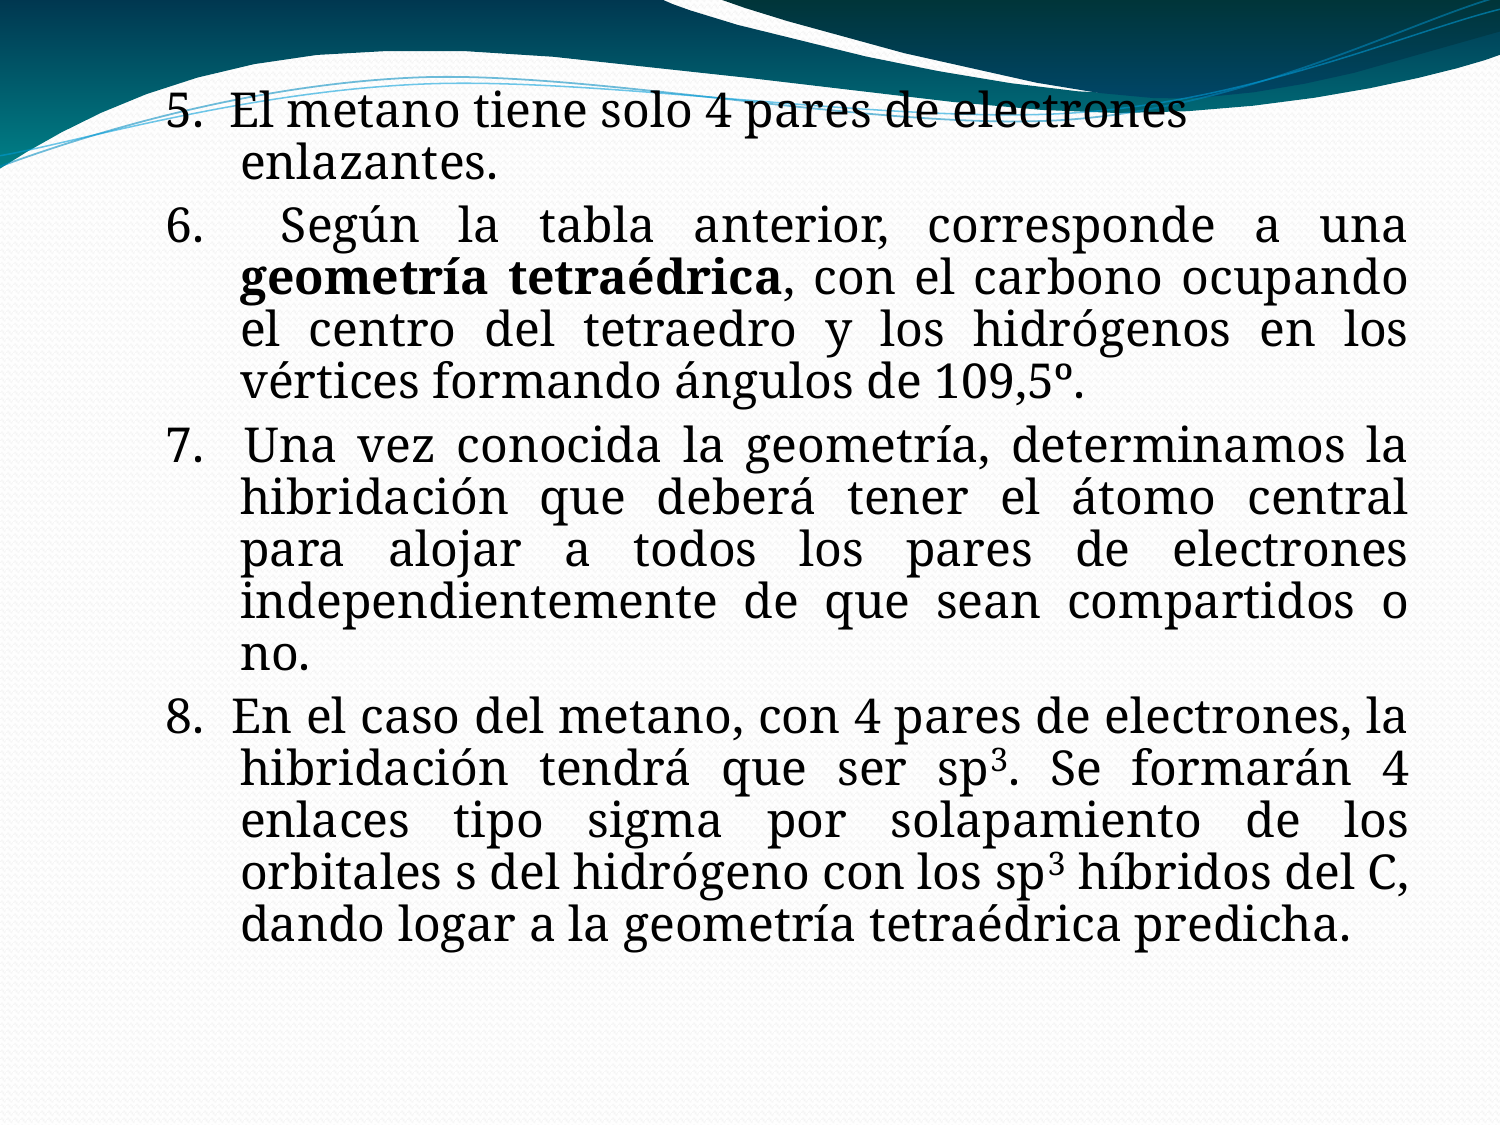

# 5. El metano tiene solo 4 pares de electrones enlazantes.
6. Según la tabla anterior, corresponde a una geometría tetraédrica, con el carbono ocupando el centro del tetraedro y los hidrógenos en los vértices formando ángulos de 109,5º.
7. Una vez conocida la geometría, determinamos la hibridación que deberá tener el átomo central para alojar a todos los pares de electrones independientemente de que sean compartidos o no.
8. En el caso del metano, con 4 pares de electrones, la hibridación tendrá que ser sp3. Se formarán 4 enlaces tipo sigma por solapamiento de los orbitales s del hidrógeno con los sp3 híbridos del C, dando logar a la geometría tetraédrica predicha.